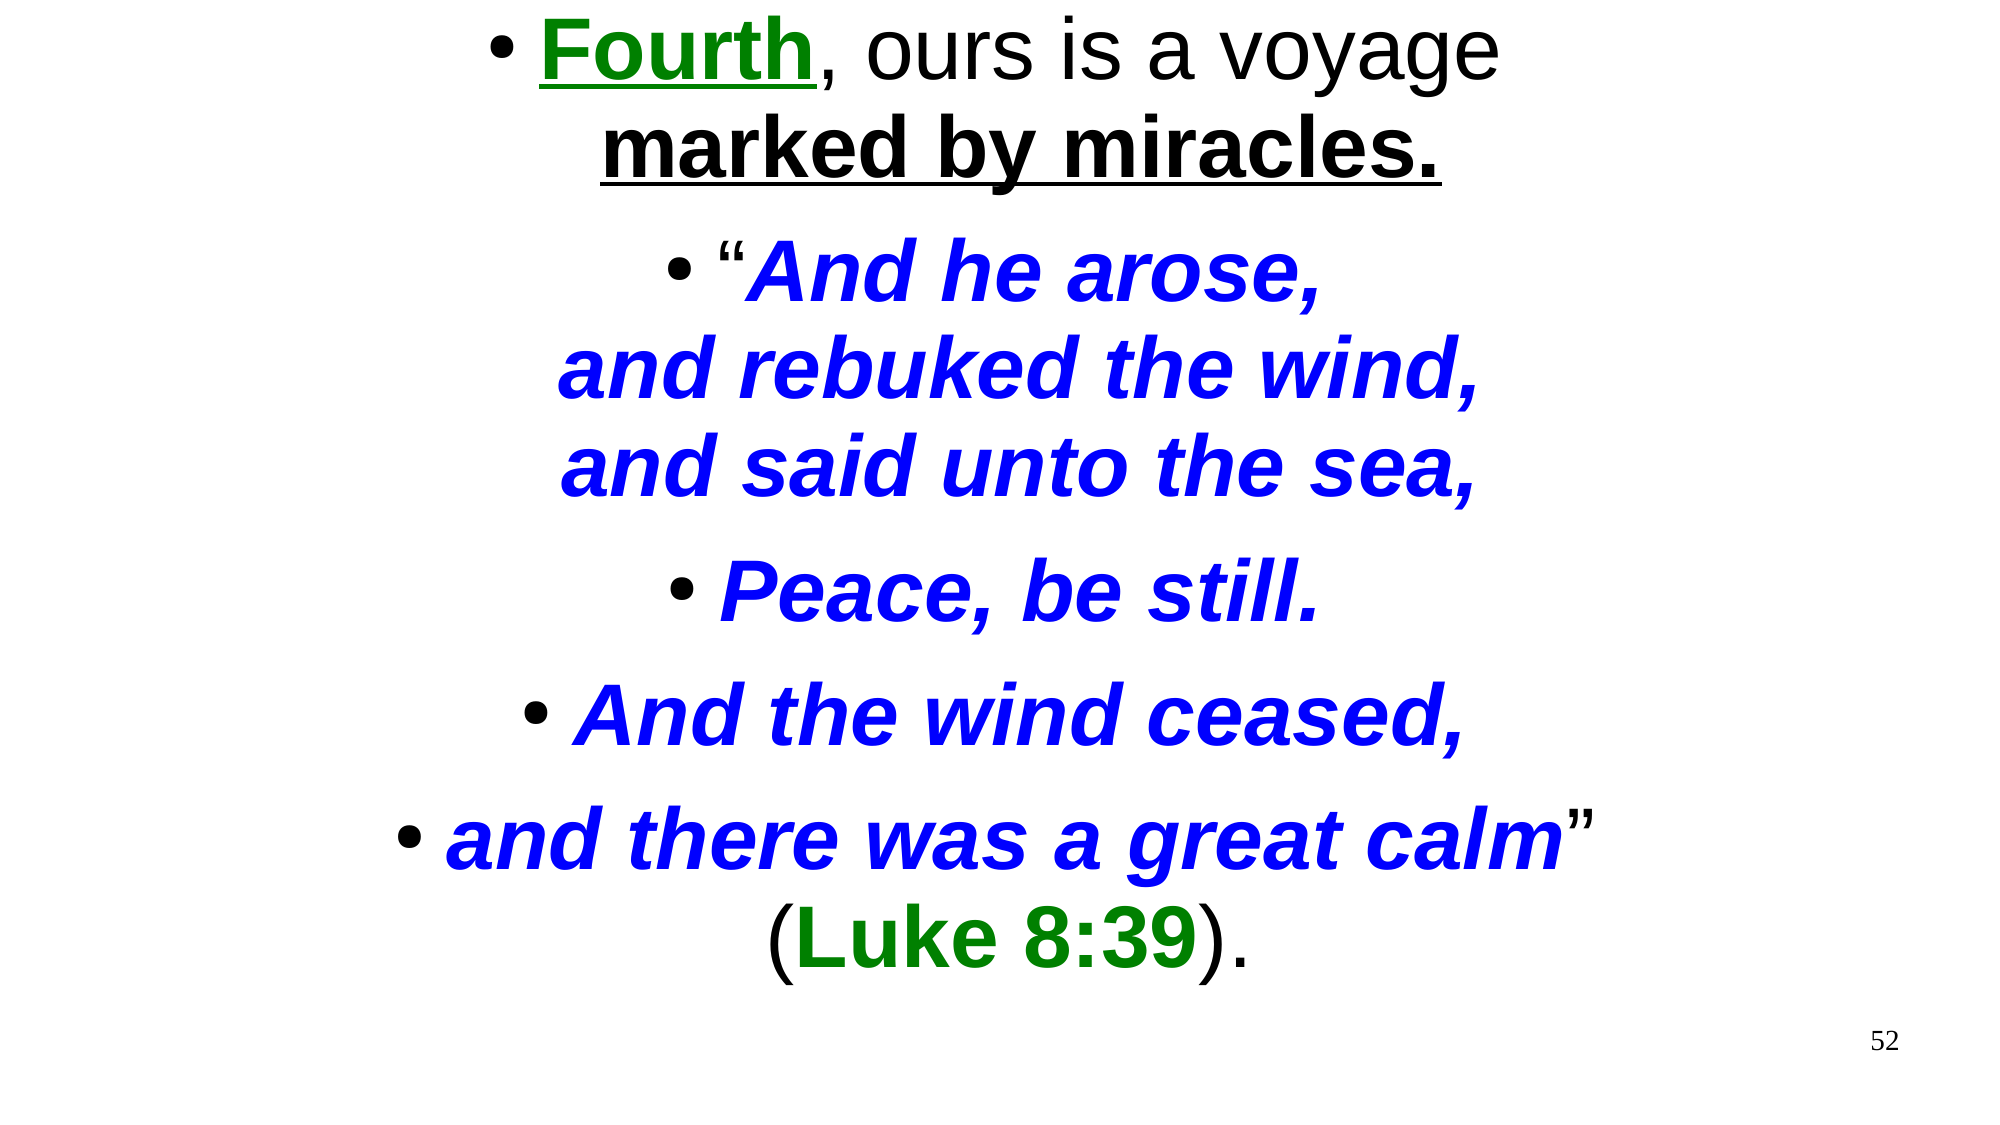

# Fourth, ours is a voyage marked by miracles.
“And he arose,
and rebuked the wind,
and said unto the sea,
Peace, be still.
And the wind ceased,
and there was a great calm”
(Luke 8:39).
52